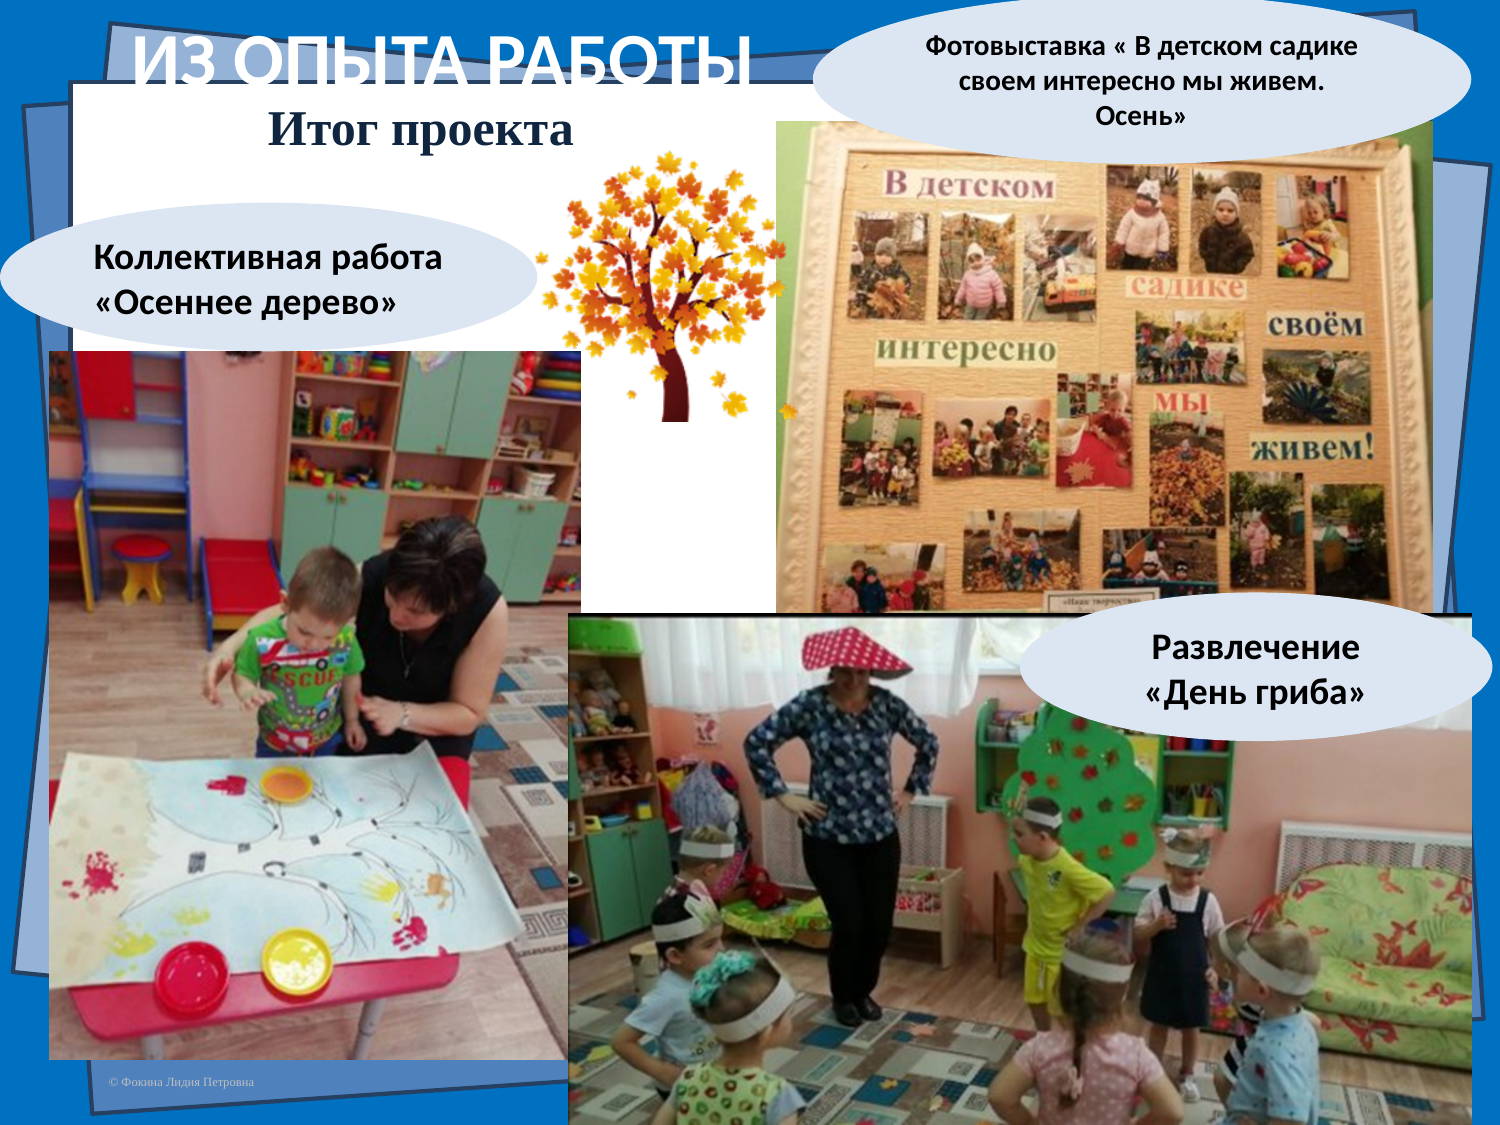

Фотовыставка « В детском садике своем интересно мы живем. Осень»
ИЗ ОПЫТА РАБОТЫ
Итог проекта
Коллективная работа «Осеннее дерево»
Развлечение «День гриба»